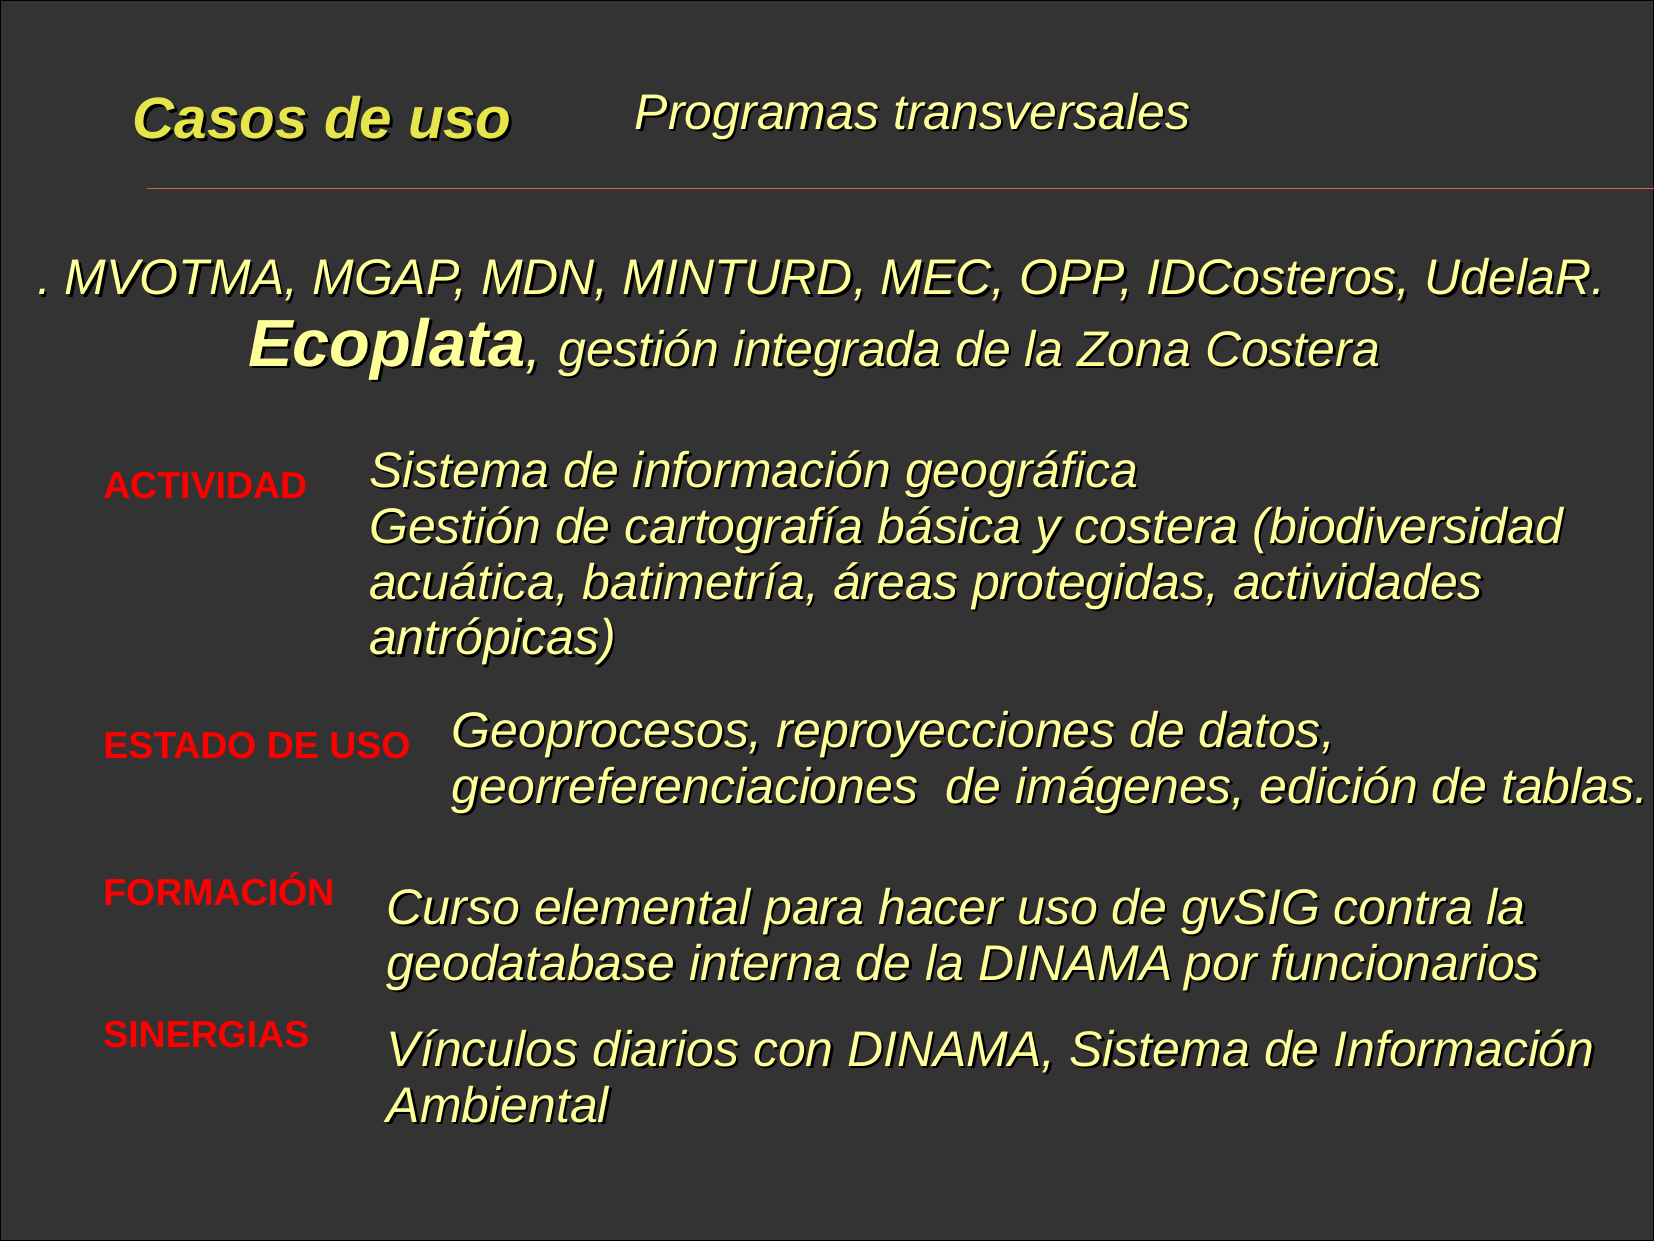

Programas transversales
Casos de uso
 . MVOTMA, MGAP, MDN, MINTURD, MEC, OPP, IDCosteros, UdelaR.
			Ecoplata, gestión integrada de la Zona Costera
Sistema de información geográfica
Gestión de cartografía básica y costera (biodiversidad acuática, batimetría, áreas protegidas, actividades antrópicas)
ACTIVIDAD
Geoprocesos, reproyecciones de datos, georreferenciaciones de imágenes, edición de tablas.
ESTADO DE USO
FORMACIÓN
Curso elemental para hacer uso de gvSIG contra la geodatabase interna de la DINAMA por funcionarios
SINERGIAS
Vínculos diarios con DINAMA, Sistema de Información Ambiental